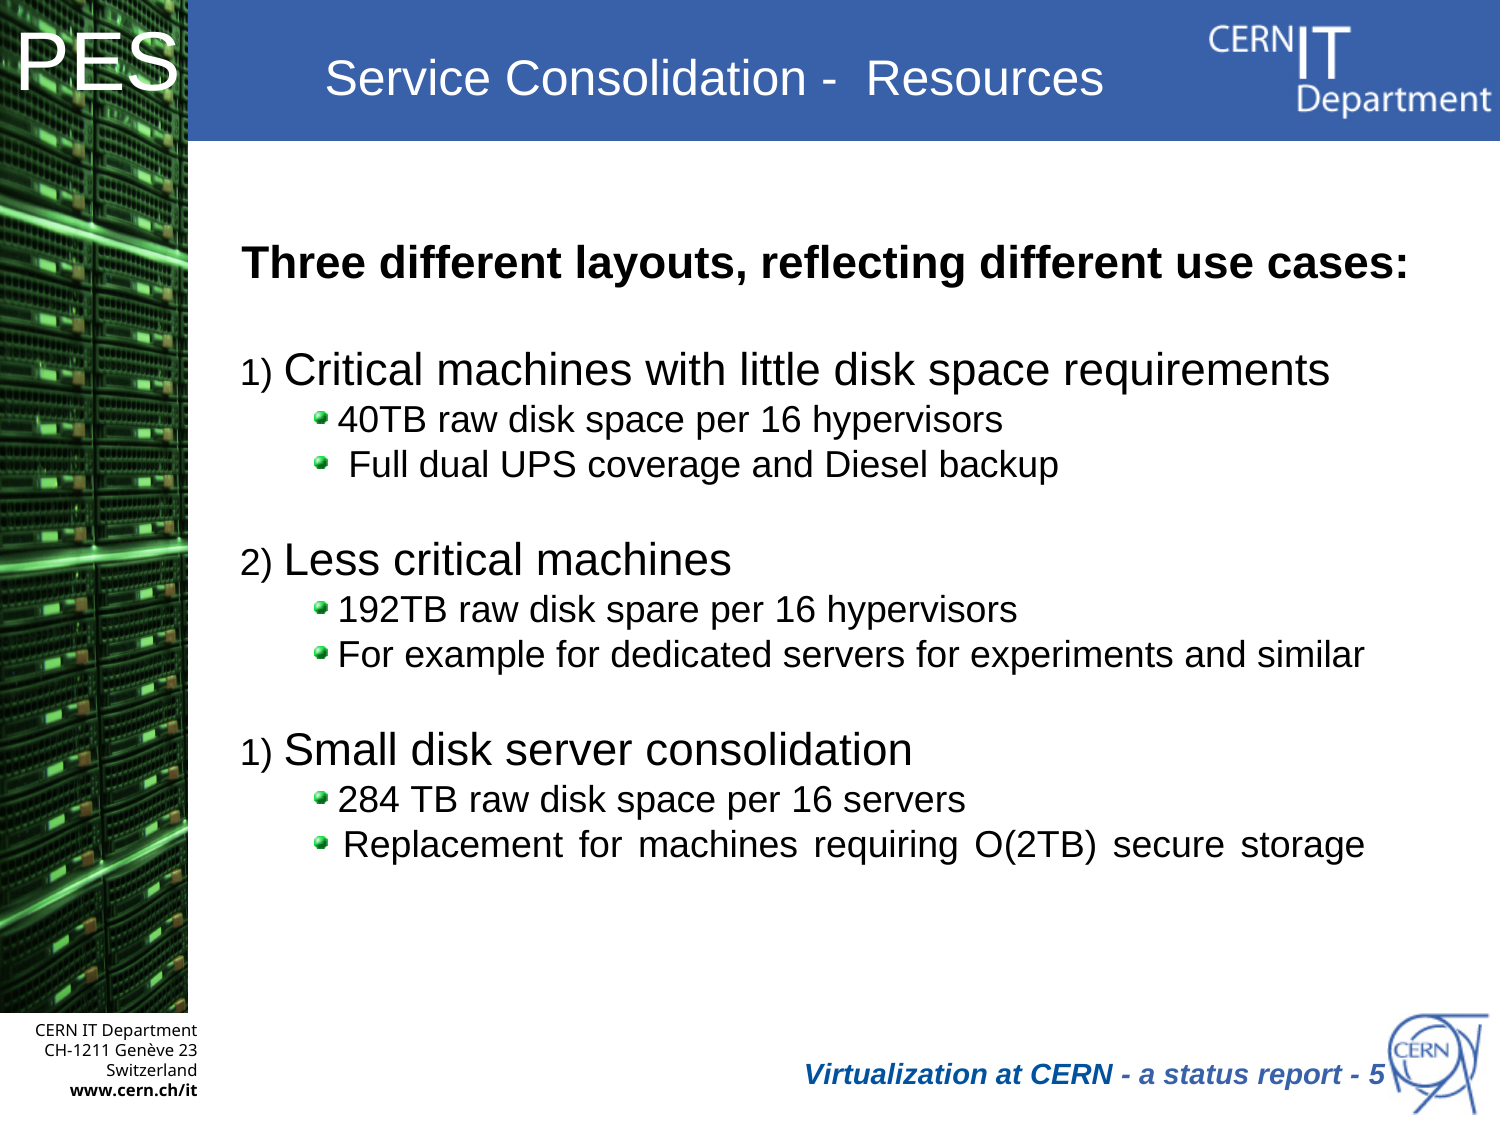

Service Consolidation - Resources
Three different layouts, reflecting different use cases:
 Critical machines with little disk space requirements
 40TB raw disk space per 16 hypervisors
 Full dual UPS coverage and Diesel backup
 Less critical machines
 192TB raw disk spare per 16 hypervisors
 For example for dedicated servers for experiments and similar
 Small disk server consolidation
 284 TB raw disk space per 16 servers
 Replacement for machines requiring O(2TB) secure storage
Batch virtualization project at CERN